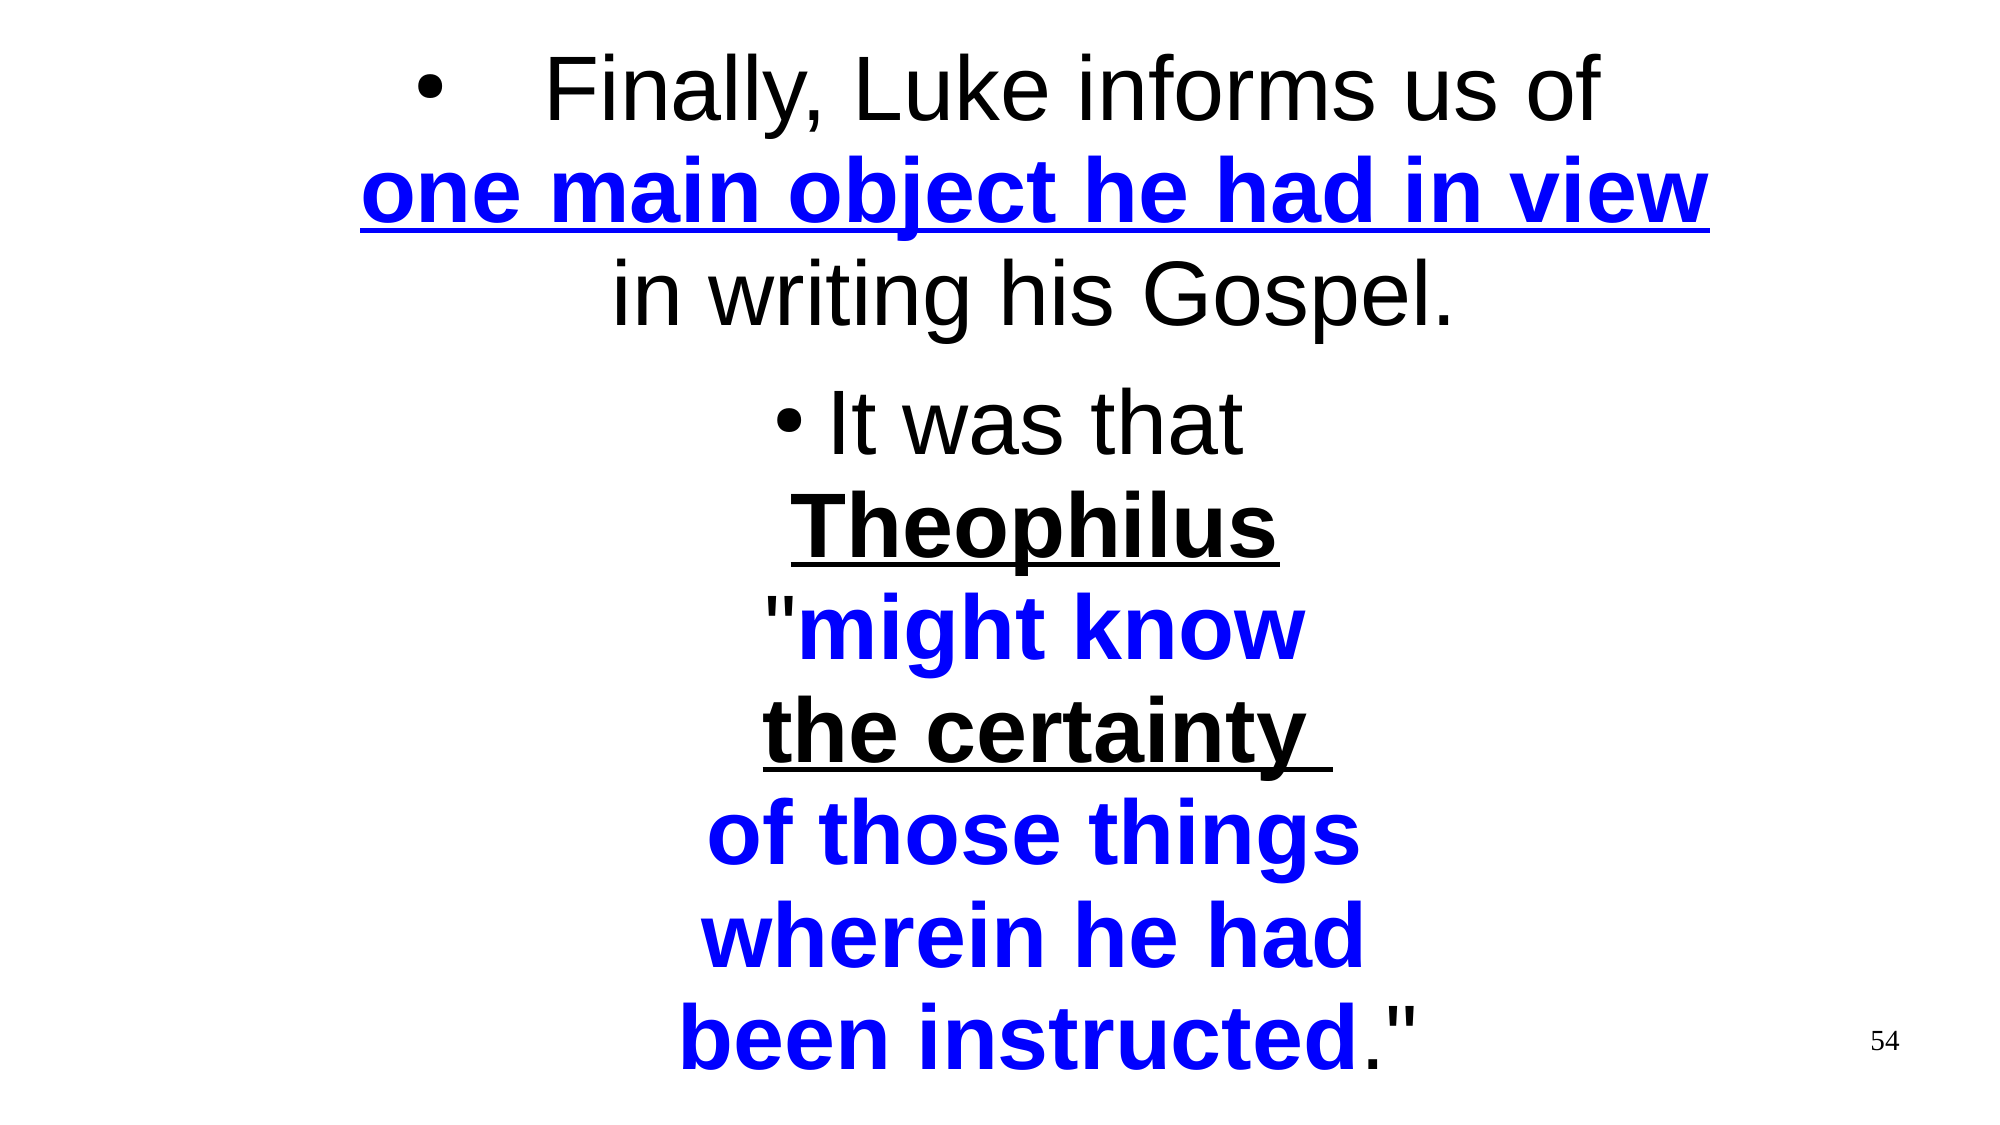

# Finally, Luke informs us of one main object he had in view in writing his Gospel.
It was that
Theophilus
"might know
the certainty
of those things
wherein he had
been instructed."
54